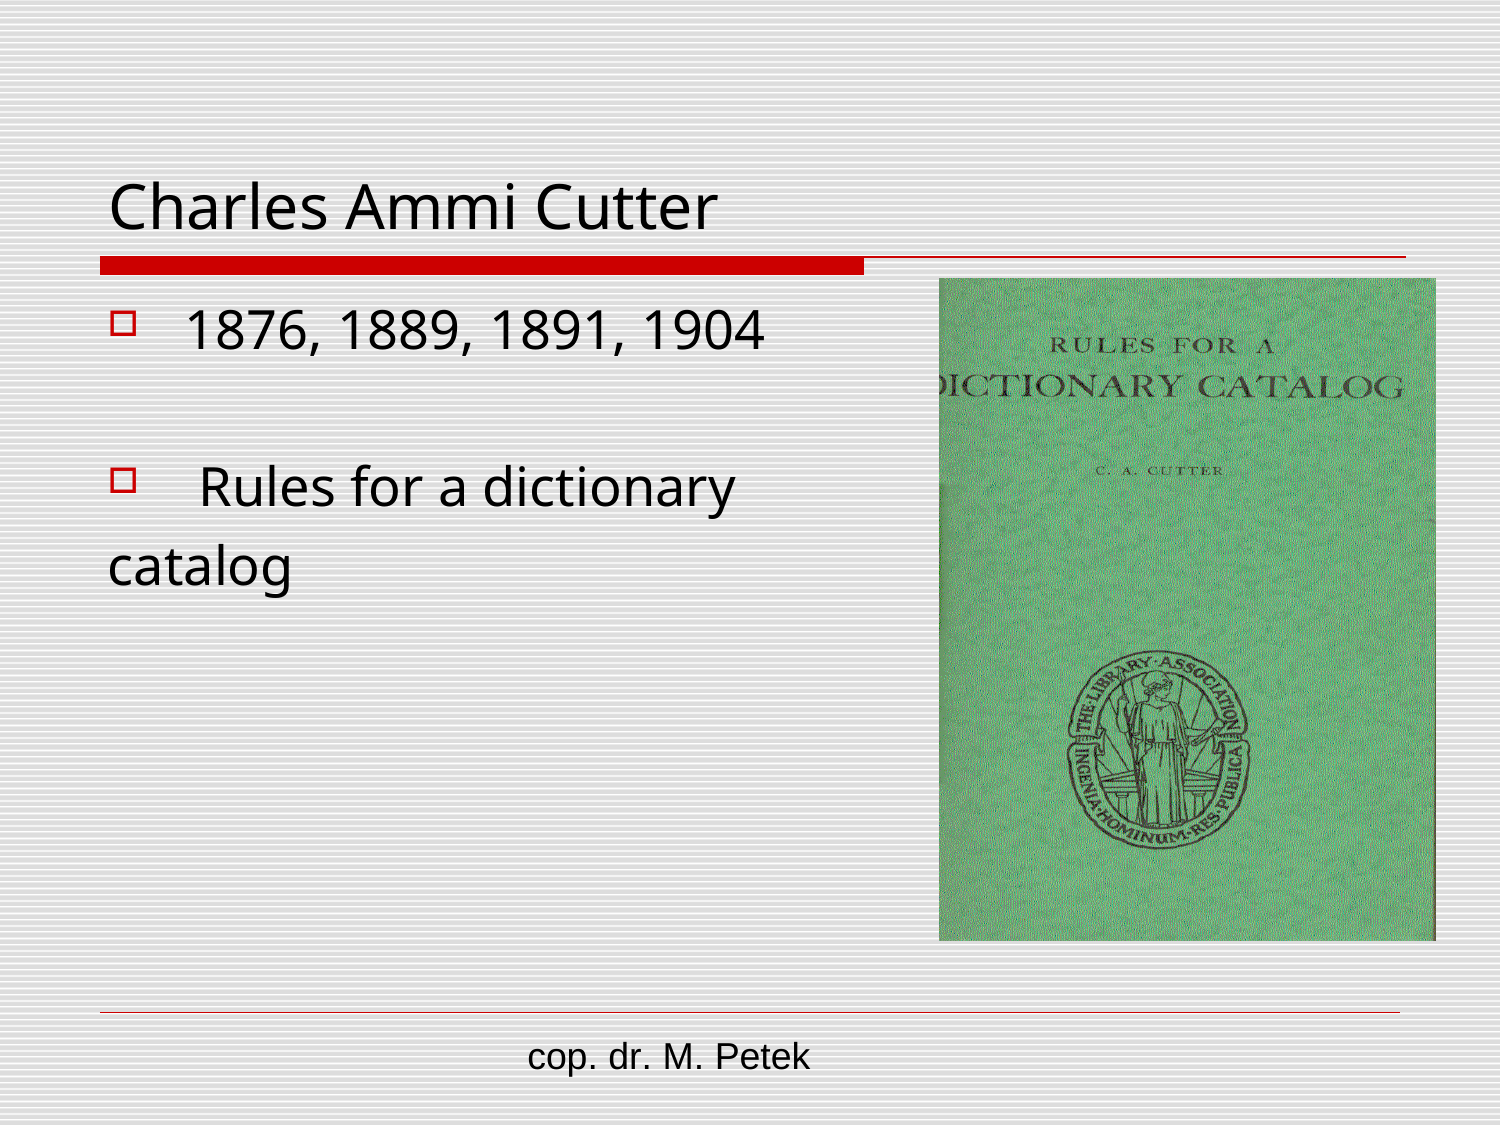

# Charles Ammi Cutter
1876, 1889, 1891, 1904
 Rules for a dictionary
catalog
cop. dr. M. Petek